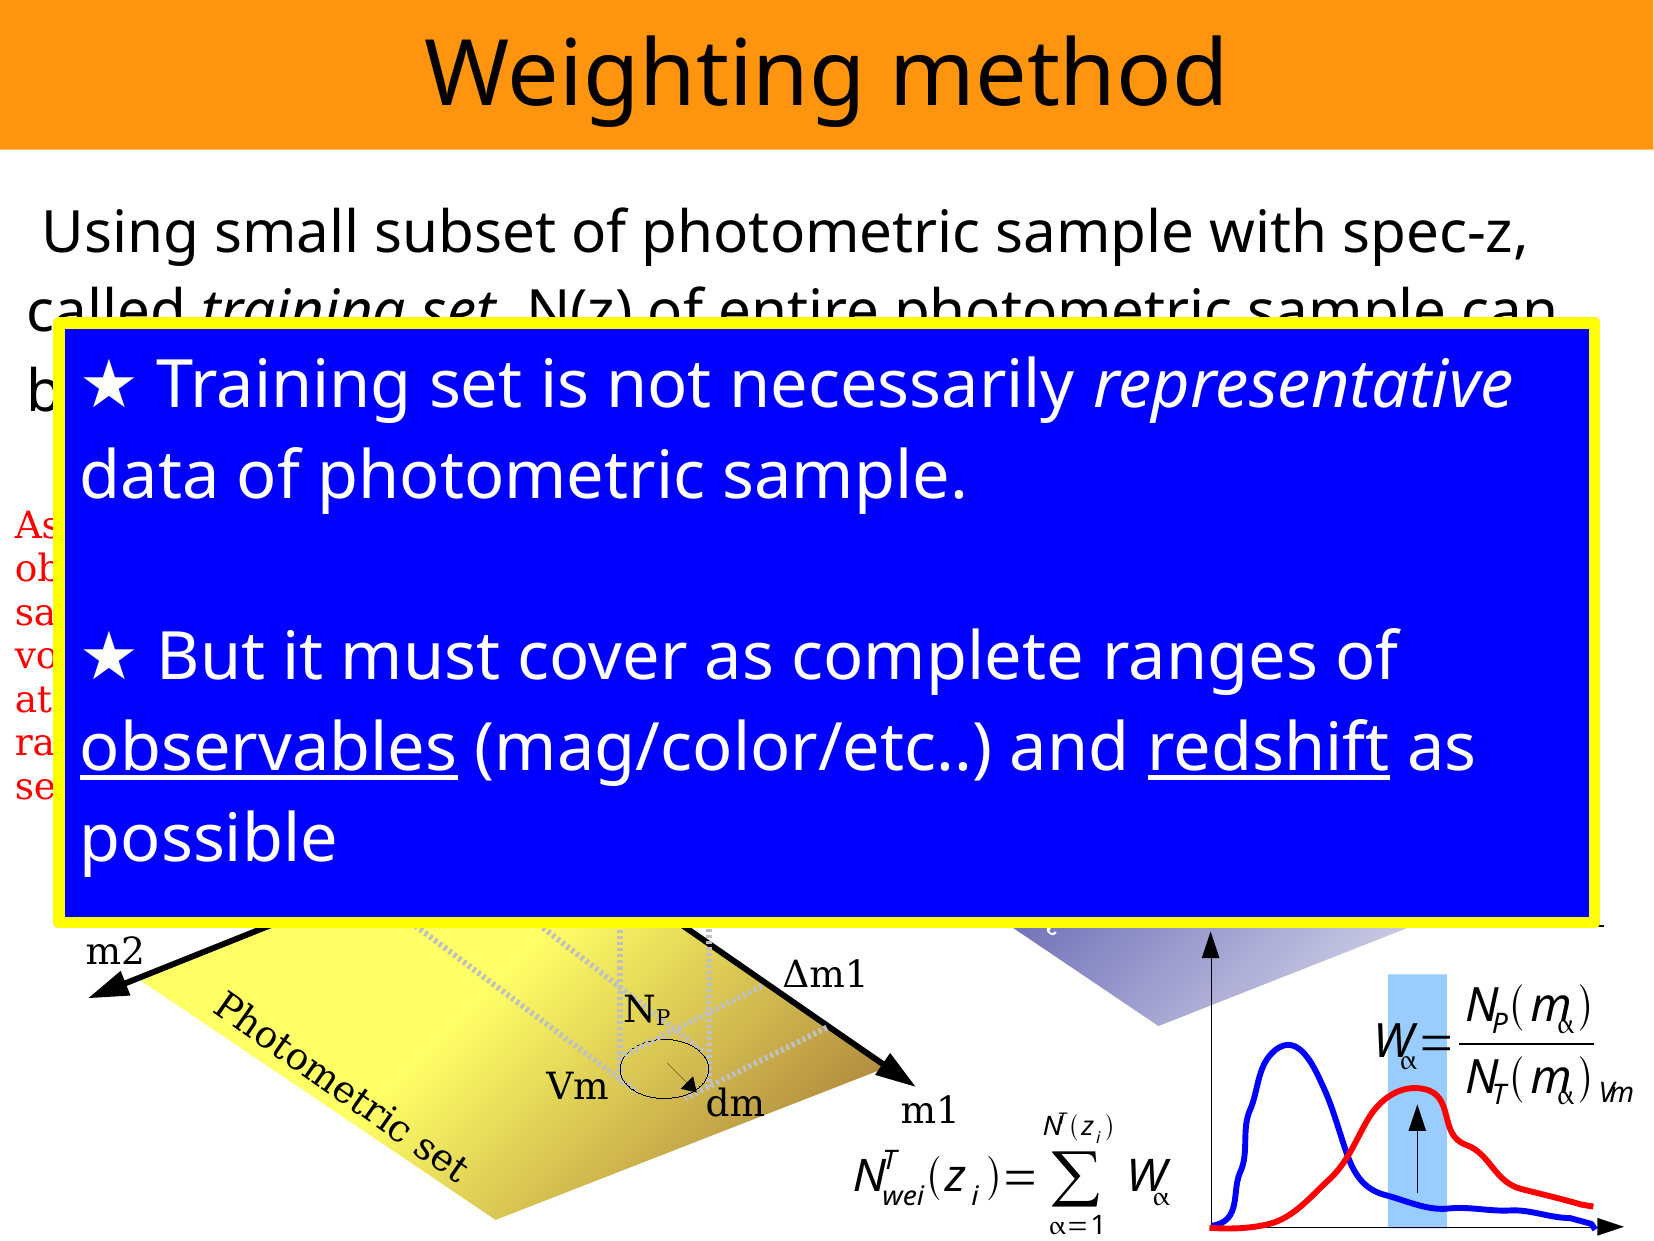

Weighting method
 Using small subset of photometric sample with spec-z, called training set, N(z) of entire photometric sample can be calculated.
★ Training set is not necessarily representative data of photometric sample.
★ But it must cover as complete ranges of observables (mag/color/etc..) and redshift as possible
zT(m1,m2)
zP(m1,m2)
Assuming that the objects occupying same mag/color volume are located at same redshift range as trainig set
Magnitude-redshift
 hyper surface
Δm2
Δm1
NT
m2
Δm2
Vm
Training set
dm
m1
m2
Δm1
NP
Vm
Photometric set
dm
m1